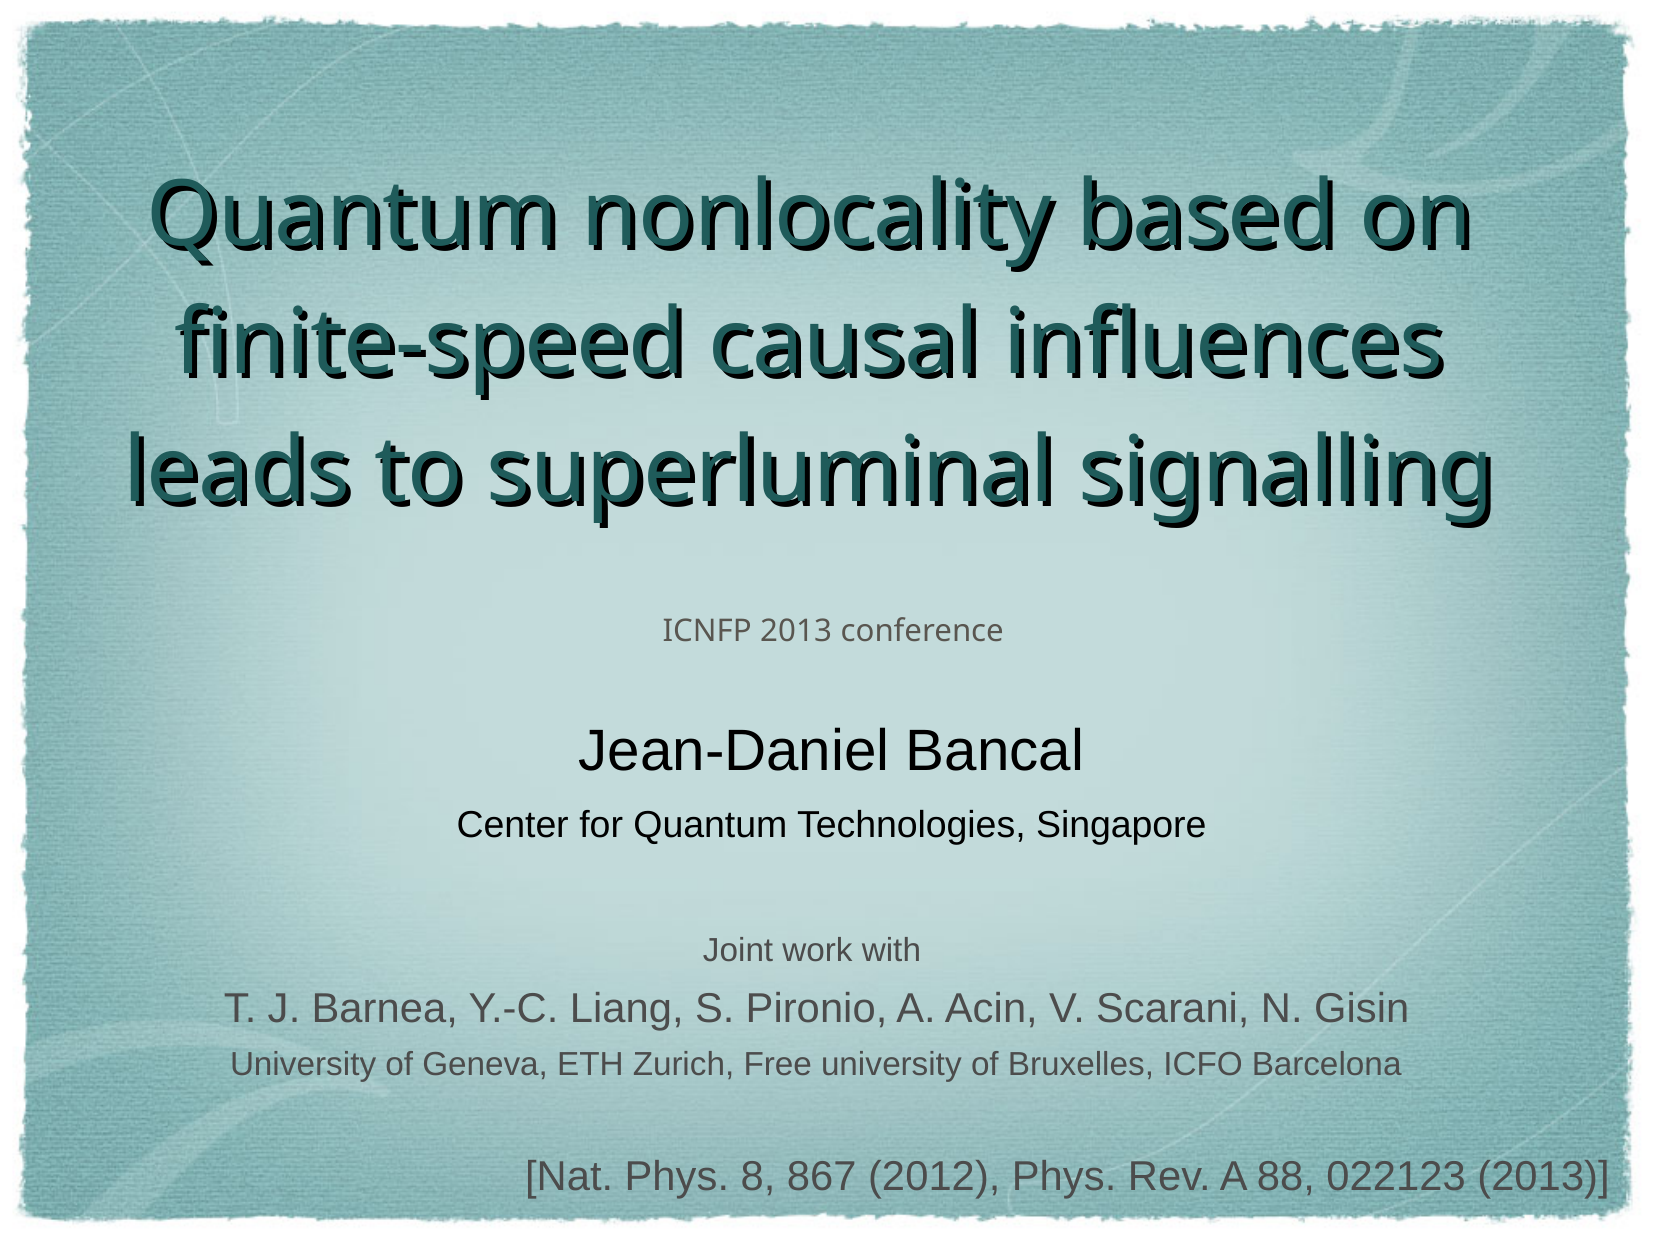

Quantum nonlocality based on
finite-speed causal influences
leads to superluminal signalling
ICNFP 2013 conference
# Jean-Daniel Bancal
Center for Quantum Technologies, Singapore
Joint work with
T. J. Barnea, Y.-C. Liang, S. Pironio, A. Acin, V. Scarani, N. Gisin
University of Geneva, ETH Zurich, Free university of Bruxelles, ICFO Barcelona
[Nat. Phys. 8, 867 (2012), Phys. Rev. A 88, 022123 (2013)]